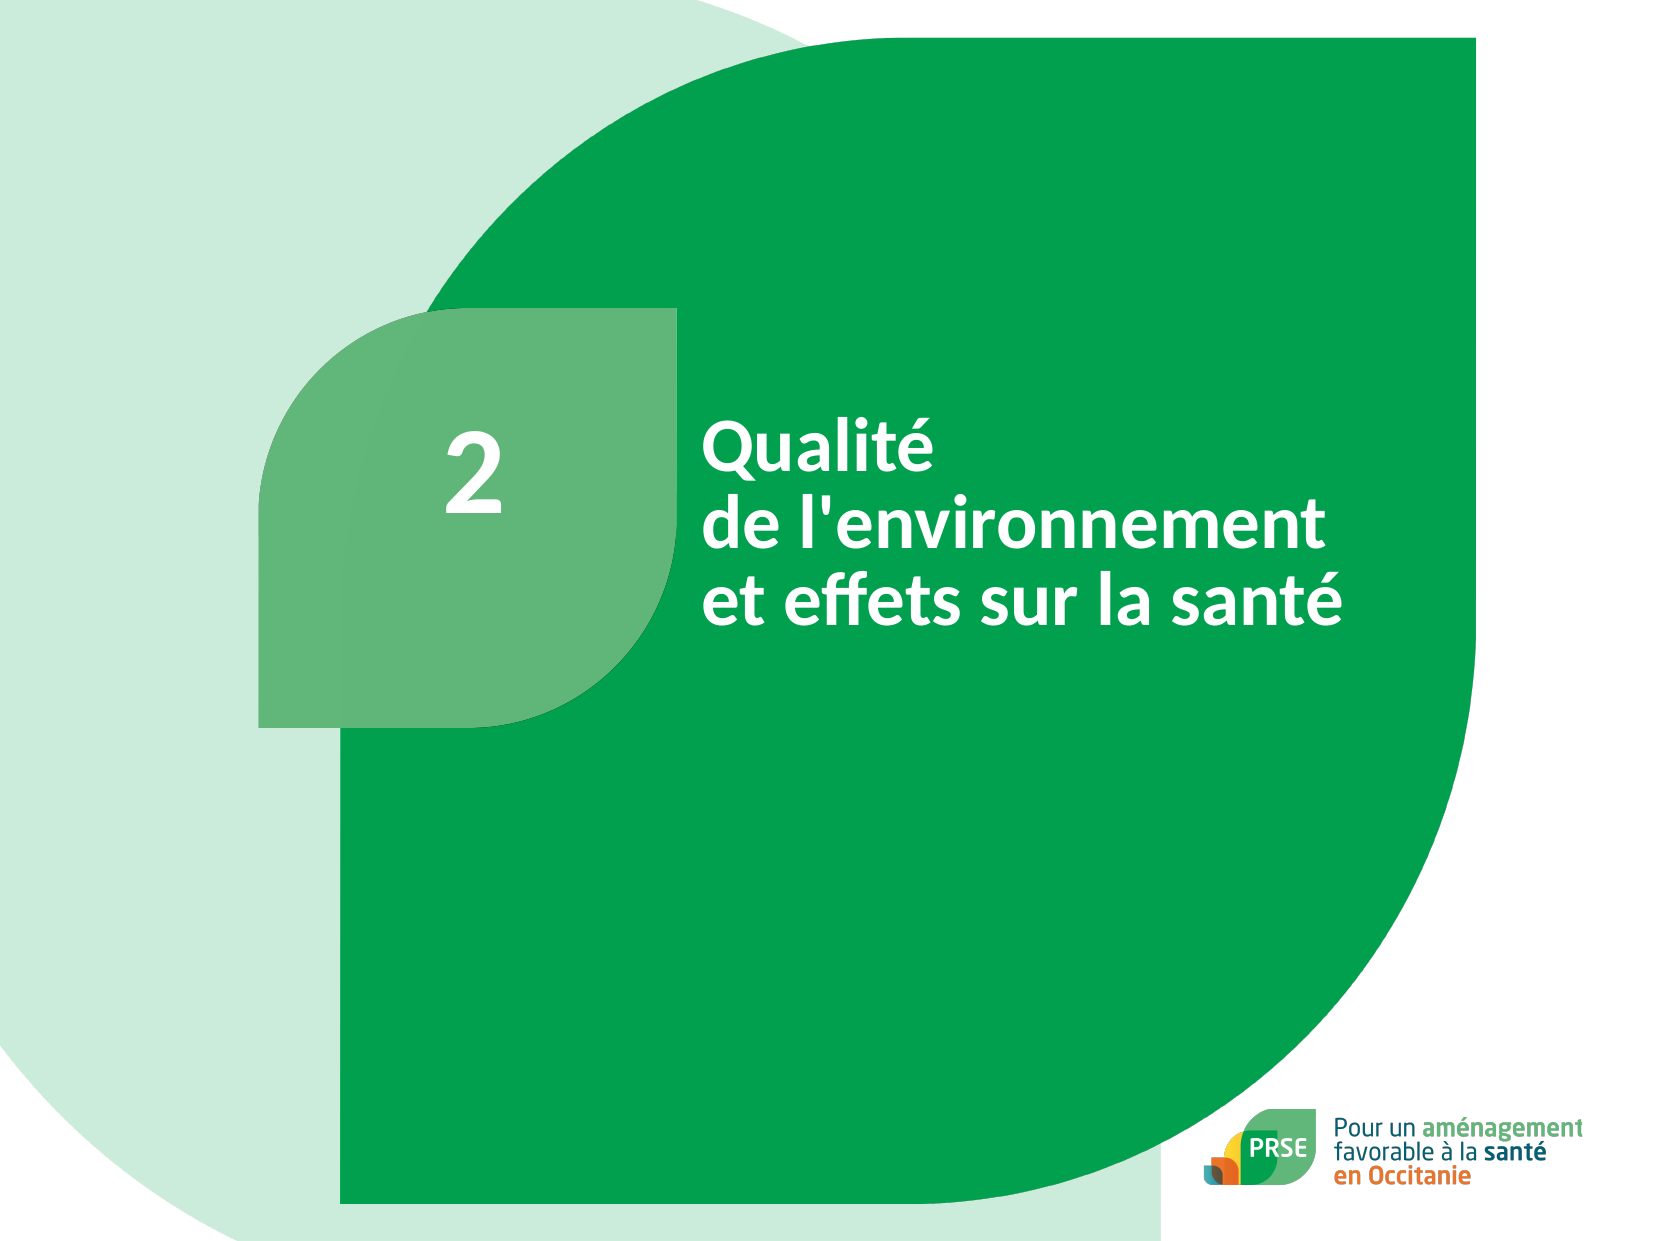

Qualité
de l'environnement et effets sur la santé
2